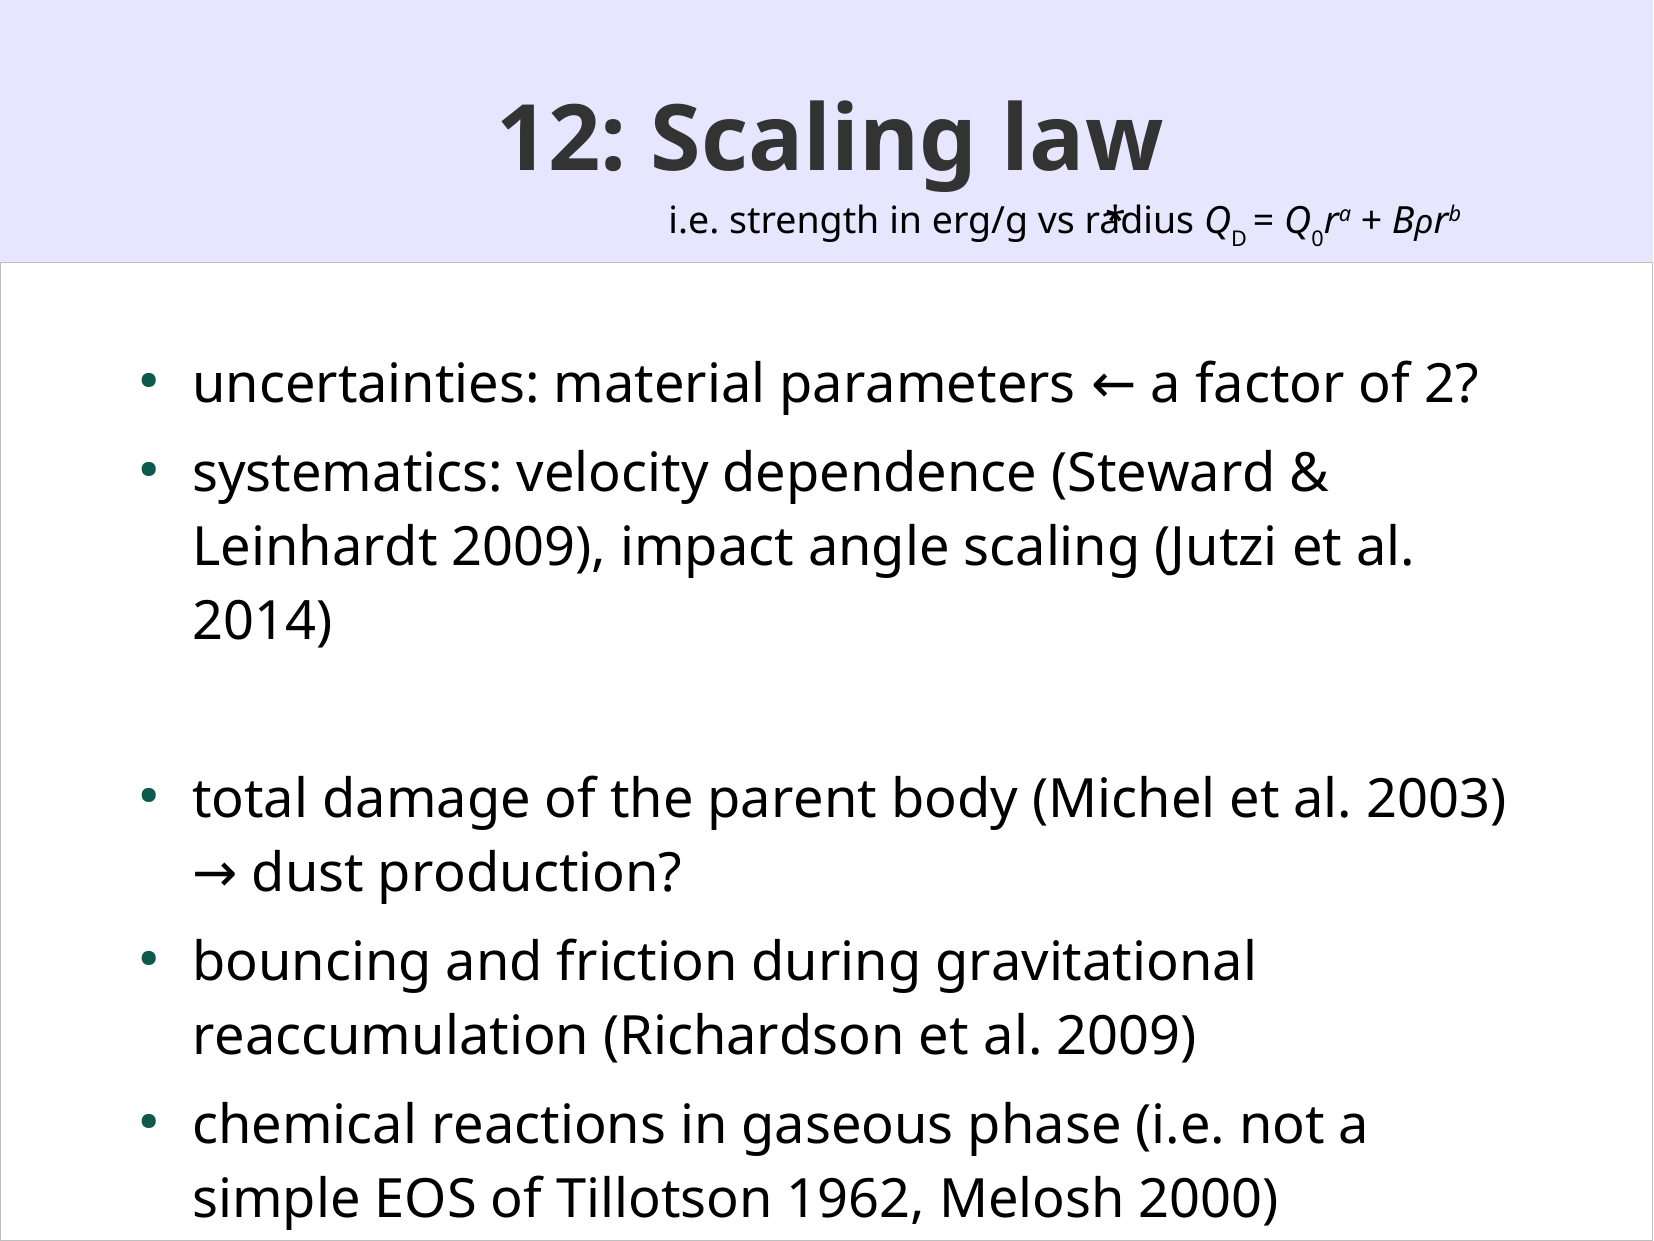

# 12: Scaling law
*
i.e. strength in erg/g vs radius QD = Q0ra + Bρrb
uncertainties: material parameters ← a factor of 2?
systematics: velocity dependence (Steward & Leinhardt 2009), impact angle scaling (Jutzi et al. 2014)
total damage of the parent body (Michel et al. 2003) → dust production?
bouncing and friction during gravitational reaccumulation (Richardson et al. 2009)
chemical reactions in gaseous phase (i.e. not a simple EOS of Tillotson 1962, Melosh 2000)